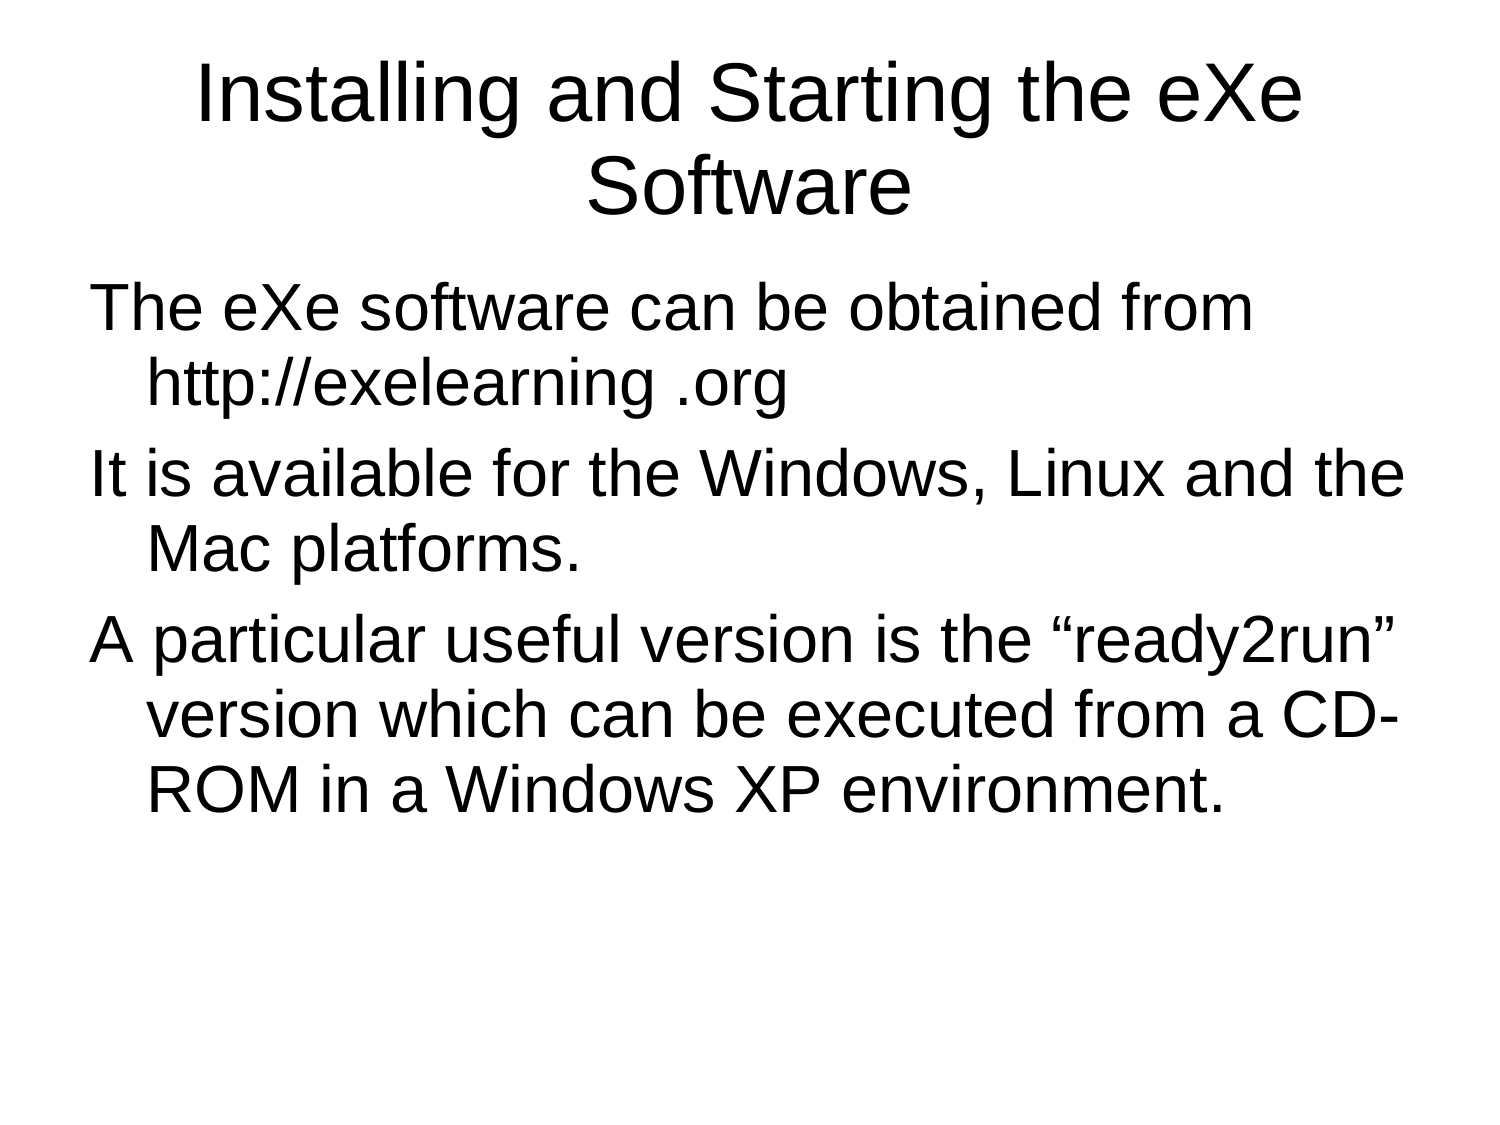

# Installing and Starting the eXe Software
The eXe software can be obtained from http://exelearning .org
It is available for the Windows, Linux and the Mac platforms.
A particular useful version is the “ready2run” version which can be executed from a CD-ROM in a Windows XP environment.